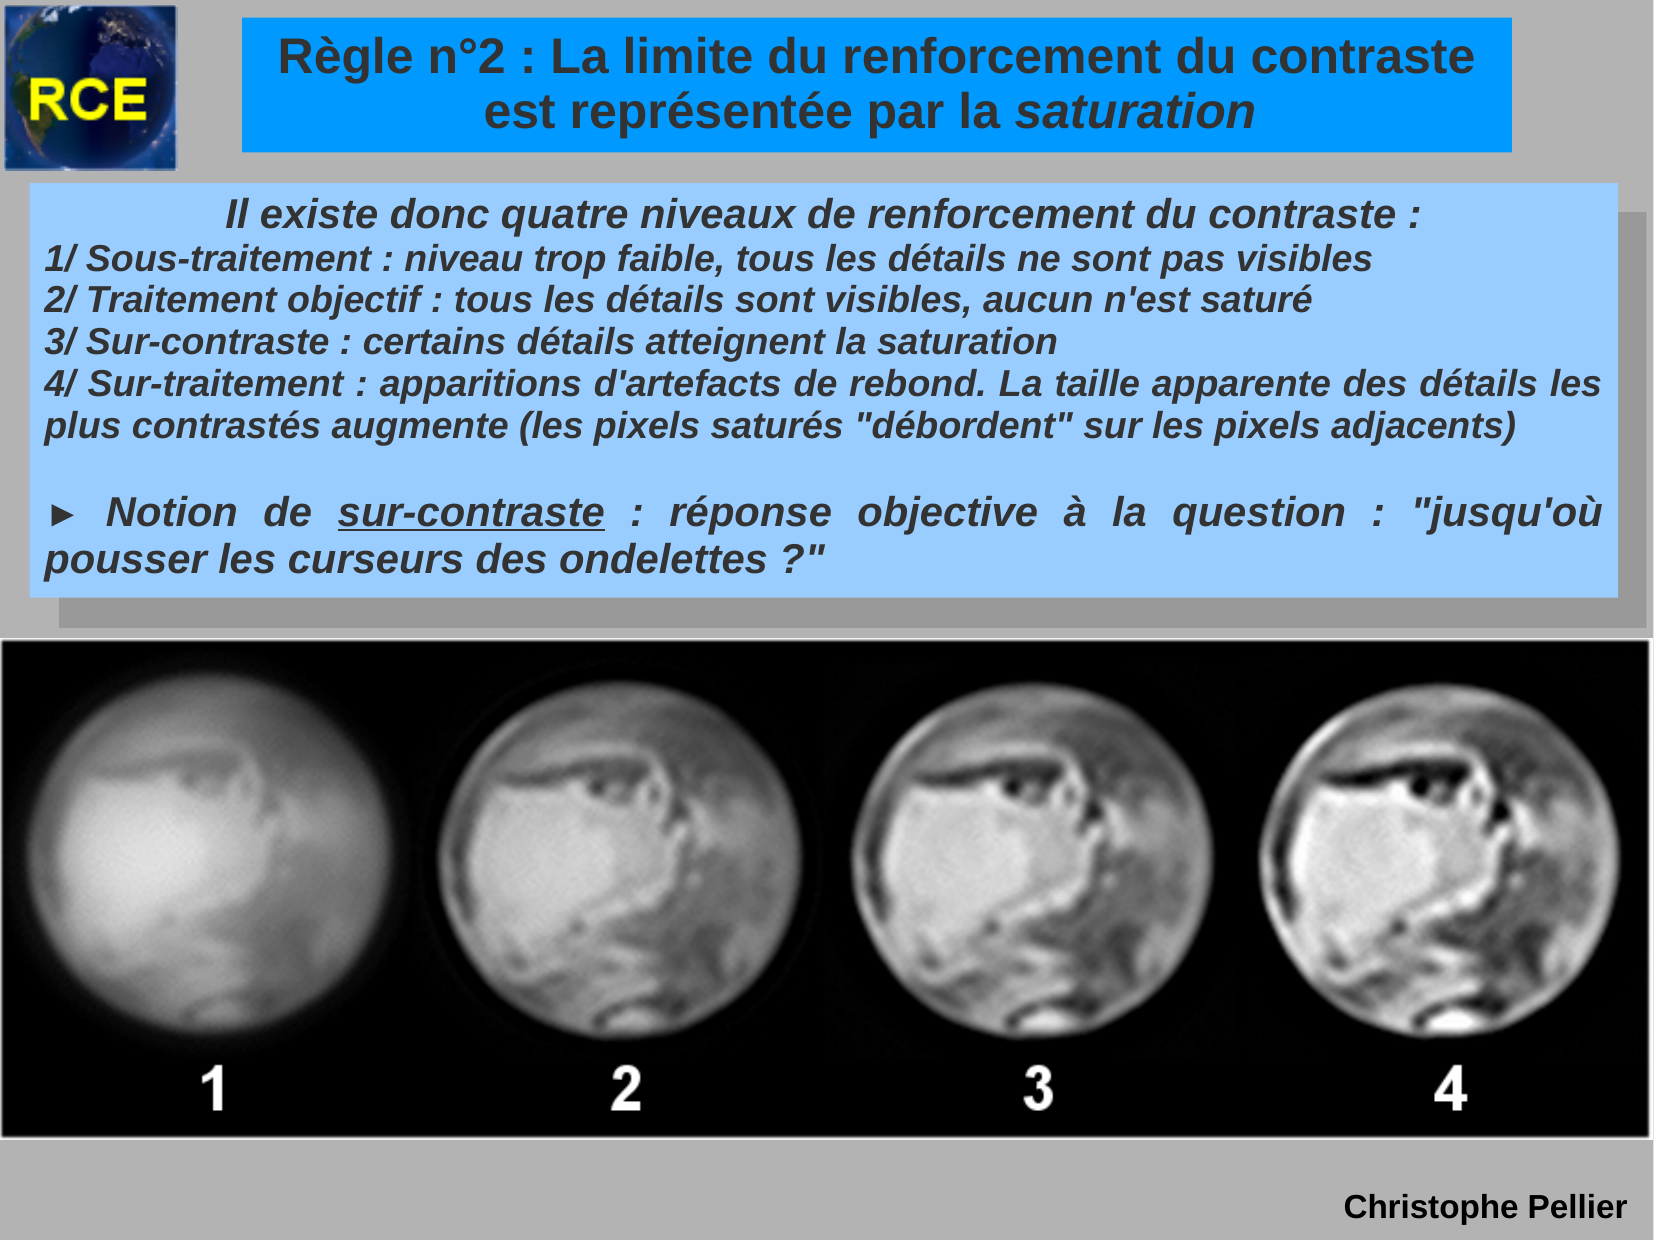

Règle n°2 : La limite du renforcement du contraste est représentée par la saturation
Il existe donc quatre niveaux de renforcement du contraste :
1/ Sous-traitement : niveau trop faible, tous les détails ne sont pas visibles
2/ Traitement objectif : tous les détails sont visibles, aucun n'est saturé
3/ Sur-contraste : certains détails atteignent la saturation
4/ Sur-traitement : apparitions d'artefacts de rebond. La taille apparente des détails les plus contrastés augmente (les pixels saturés "débordent" sur les pixels adjacents)
► Notion de sur-contraste : réponse objective à la question : "jusqu'où pousser les curseurs des ondelettes ?"
Christophe Pellier